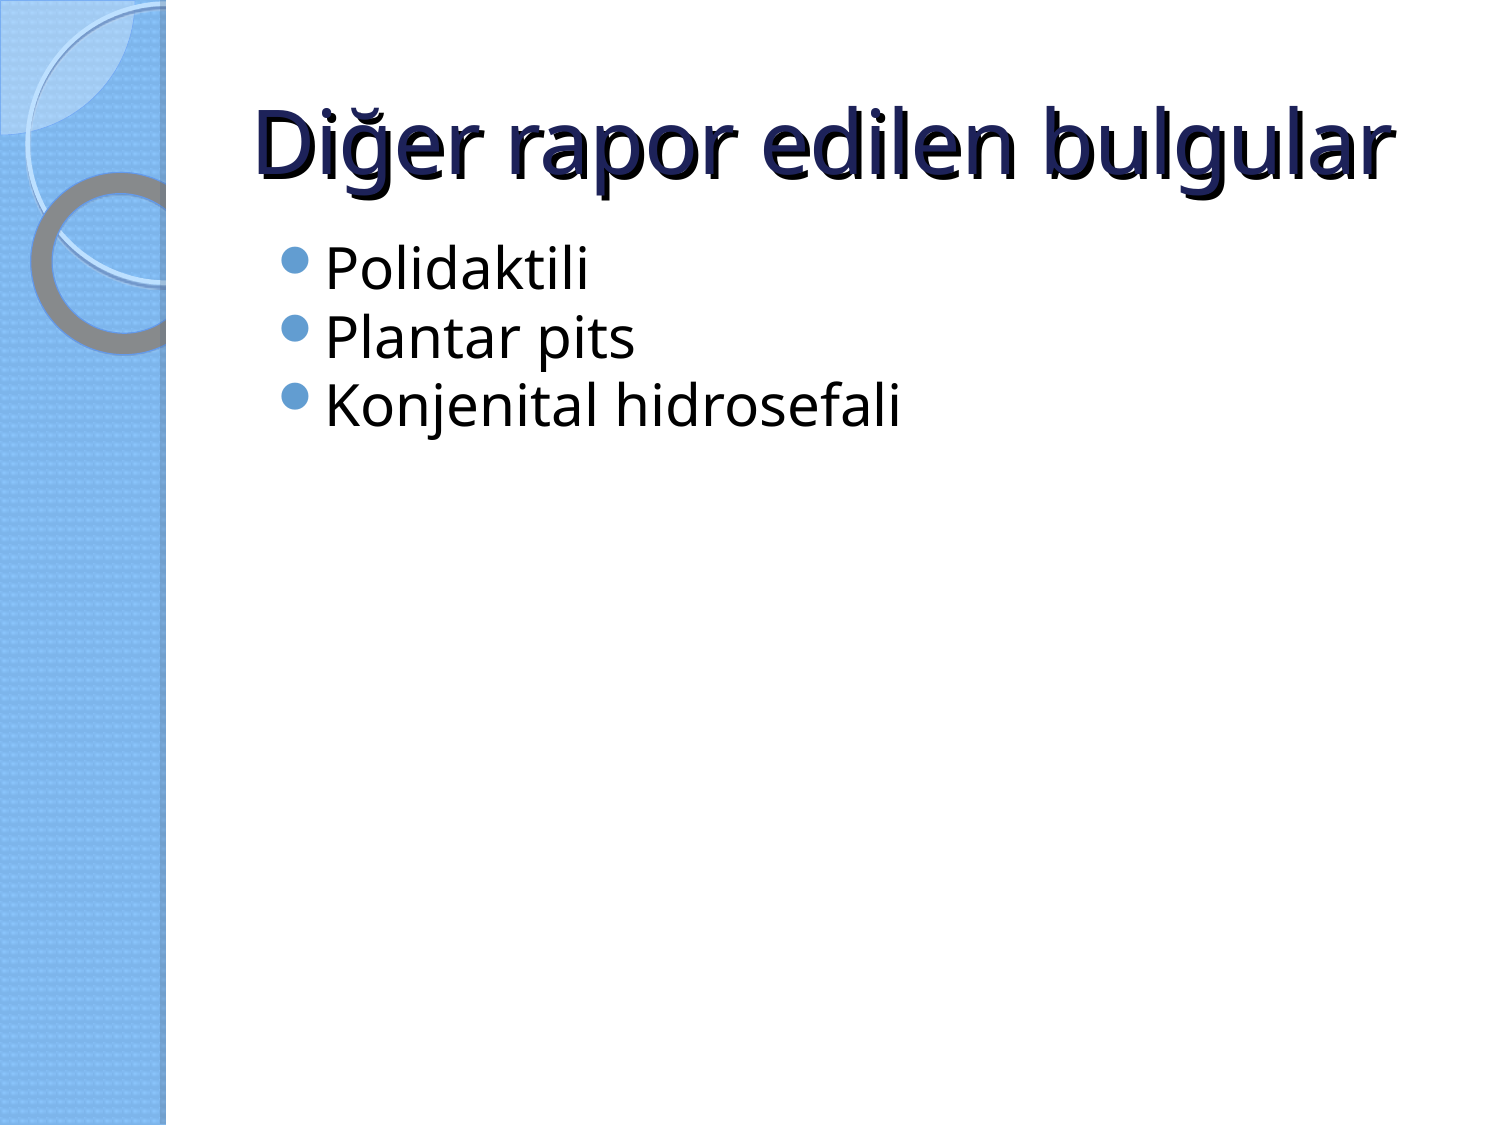

# Diğer rapor edilen bulgular
Polidaktili
Plantar pits
Konjenital hidrosefali